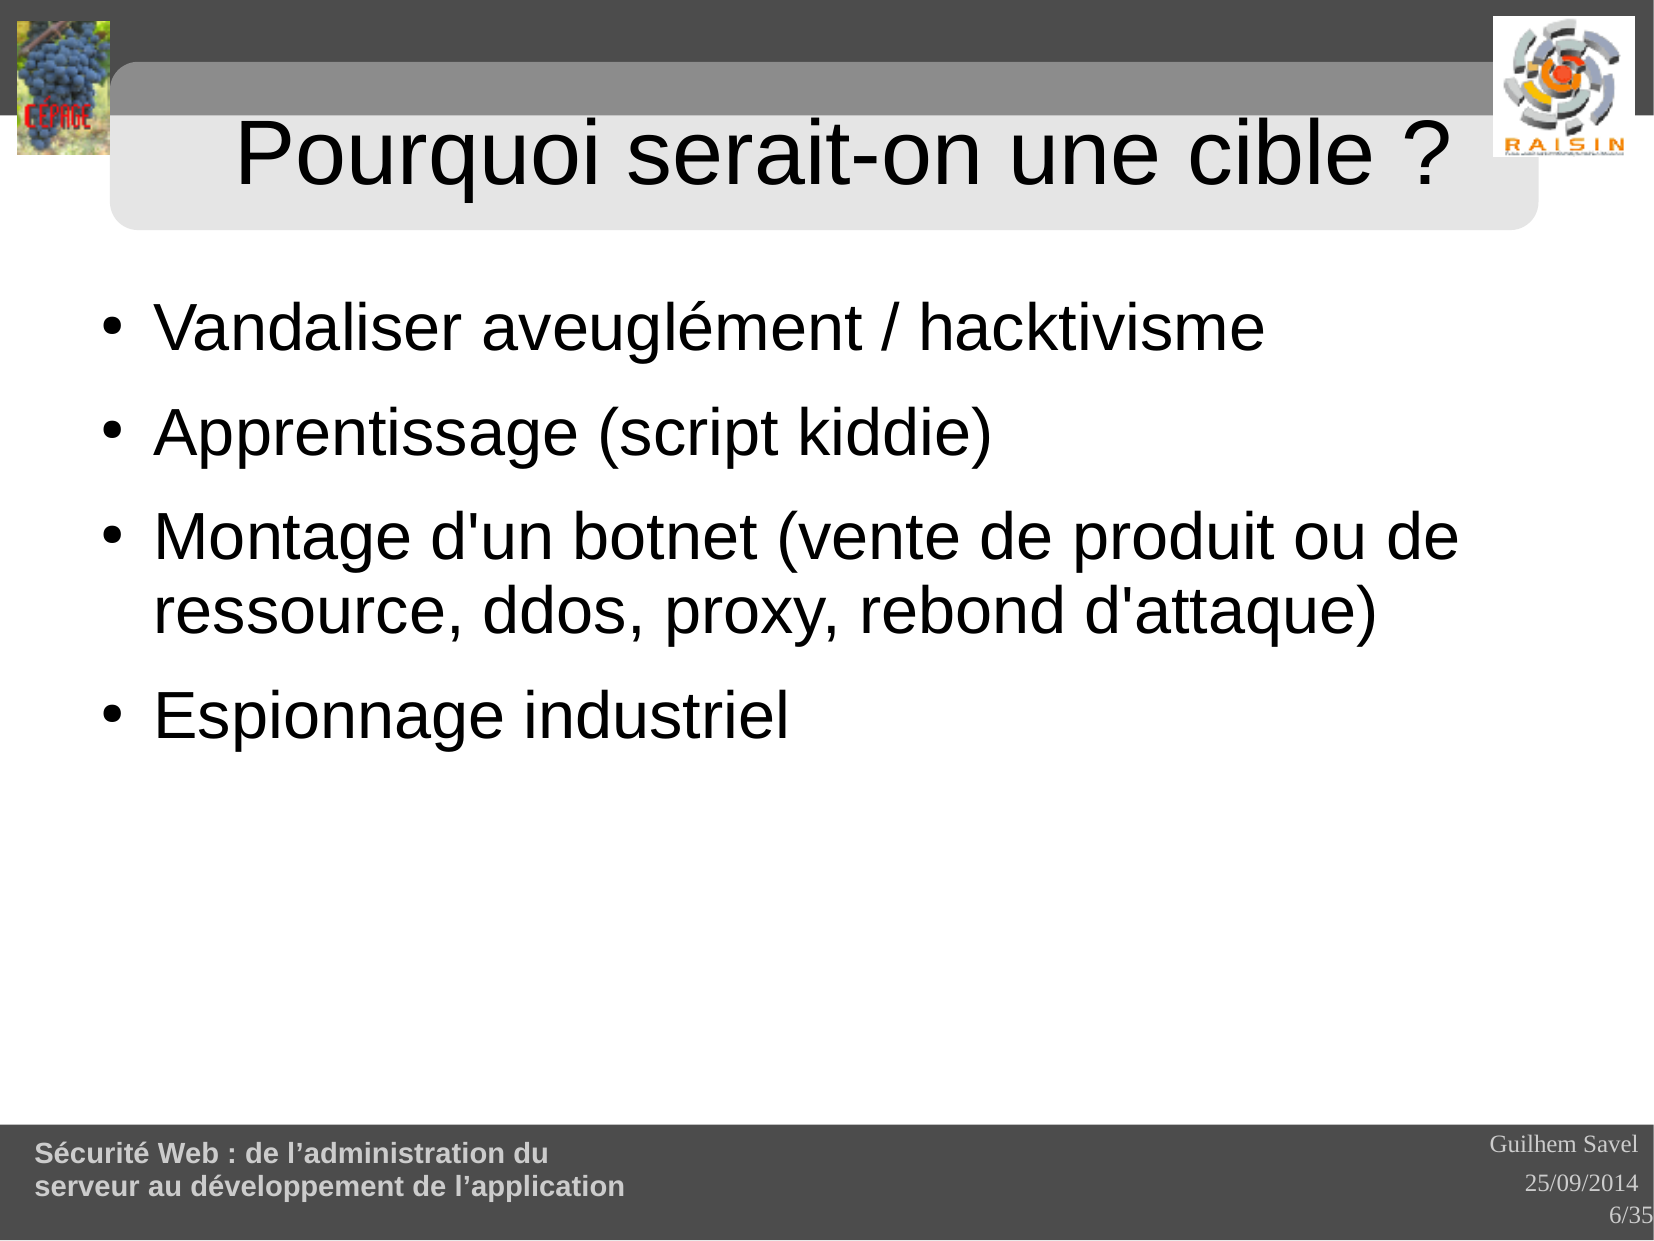

# Pourquoi serait-on une cible ?
Vandaliser aveuglément / hacktivisme
Apprentissage (script kiddie)
Montage d'un botnet (vente de produit ou de ressource, ddos, proxy, rebond d'attaque)
Espionnage industriel